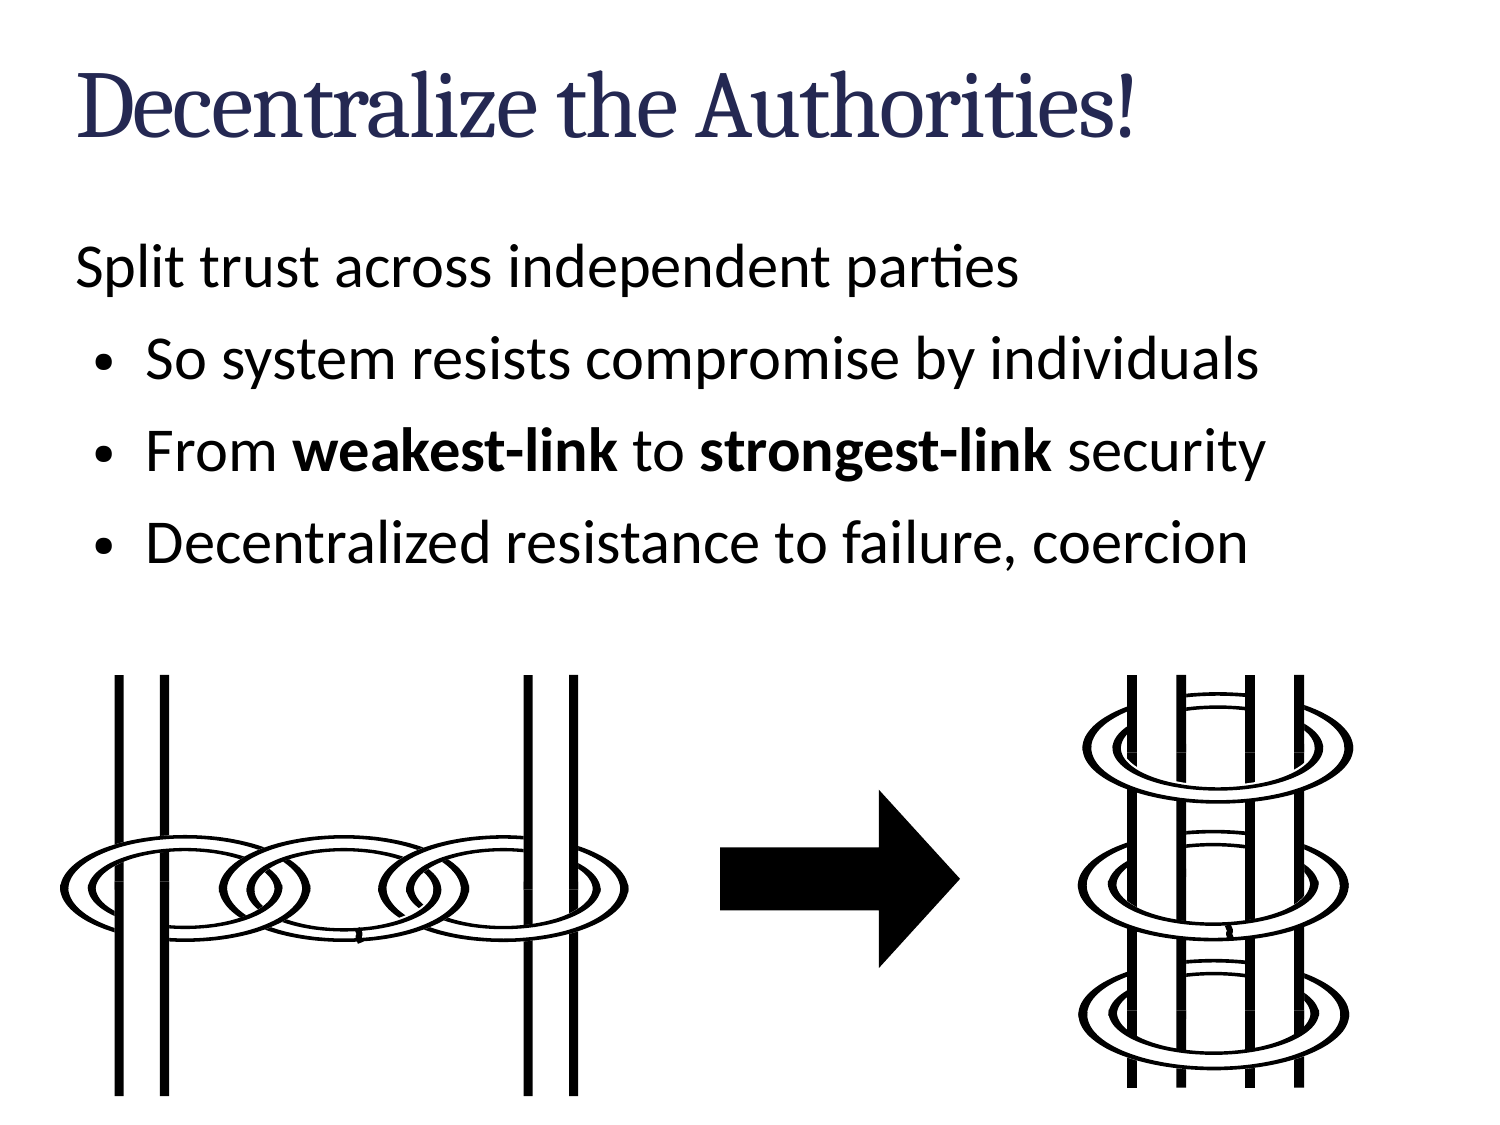

# Decentralize the Authorities!
Split trust across independent parties
So system resists compromise by individuals
From weakest-link to strongest-link security
Decentralized resistance to failure, coercion